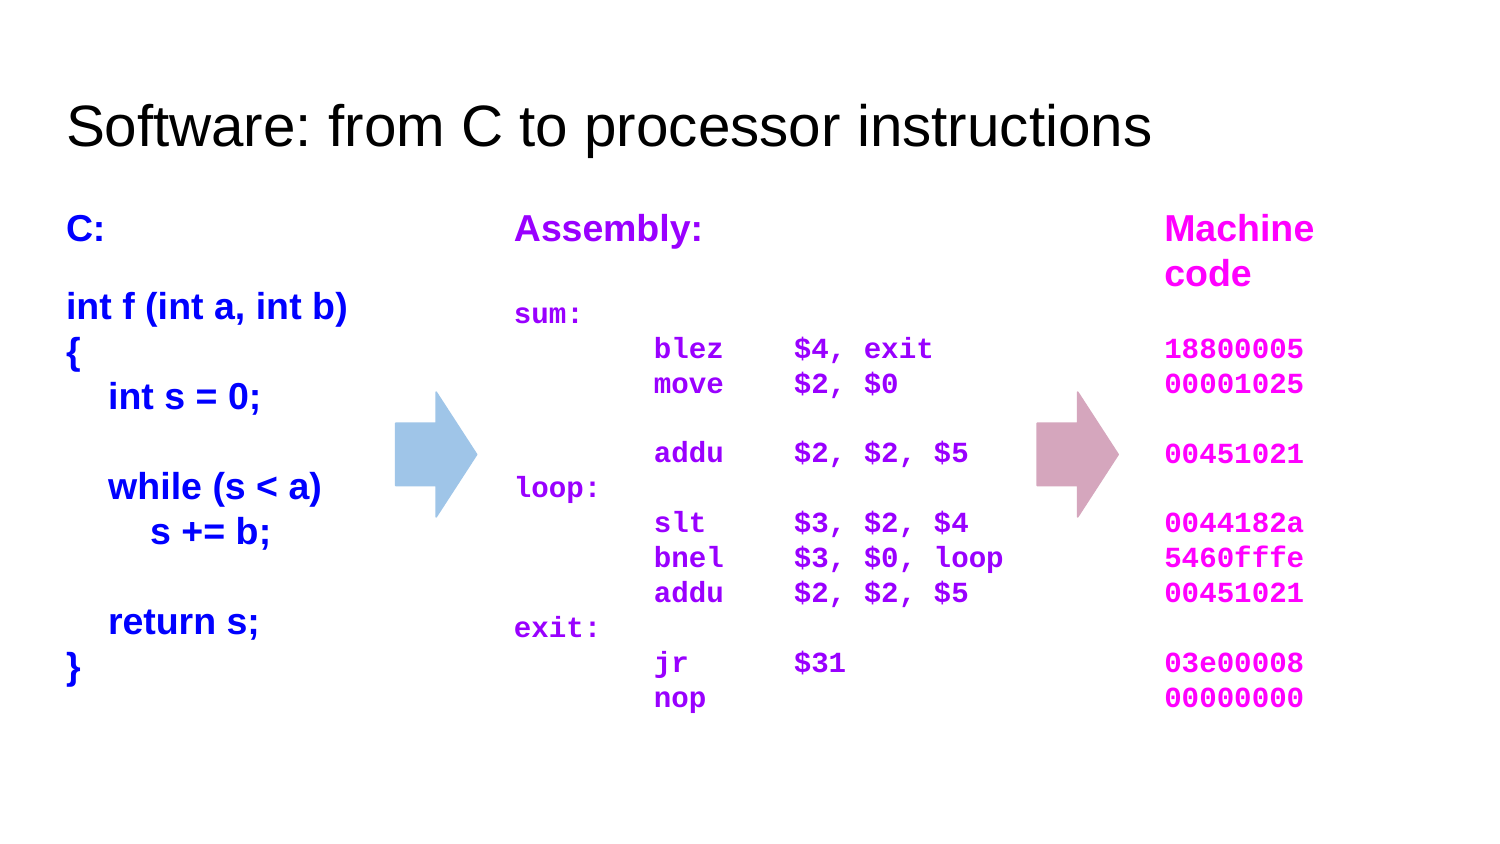

# Software: from C to processor instructions
C:
int f (int a, int b)
{
 int s = 0;
 while (s < a)
 s += b;
 return s;
}
Assembly:
sum:
 blez $4, exit
 move $2, $0
 addu $2, $2, $5
loop:
 slt $3, $2, $4
 bnel $3, $0, loop
 addu $2, $2, $5
exit:
 jr $31
 nop
Machine code
18800005
00001025
00451021
0044182a
5460fffe
00451021
03e00008
00000000